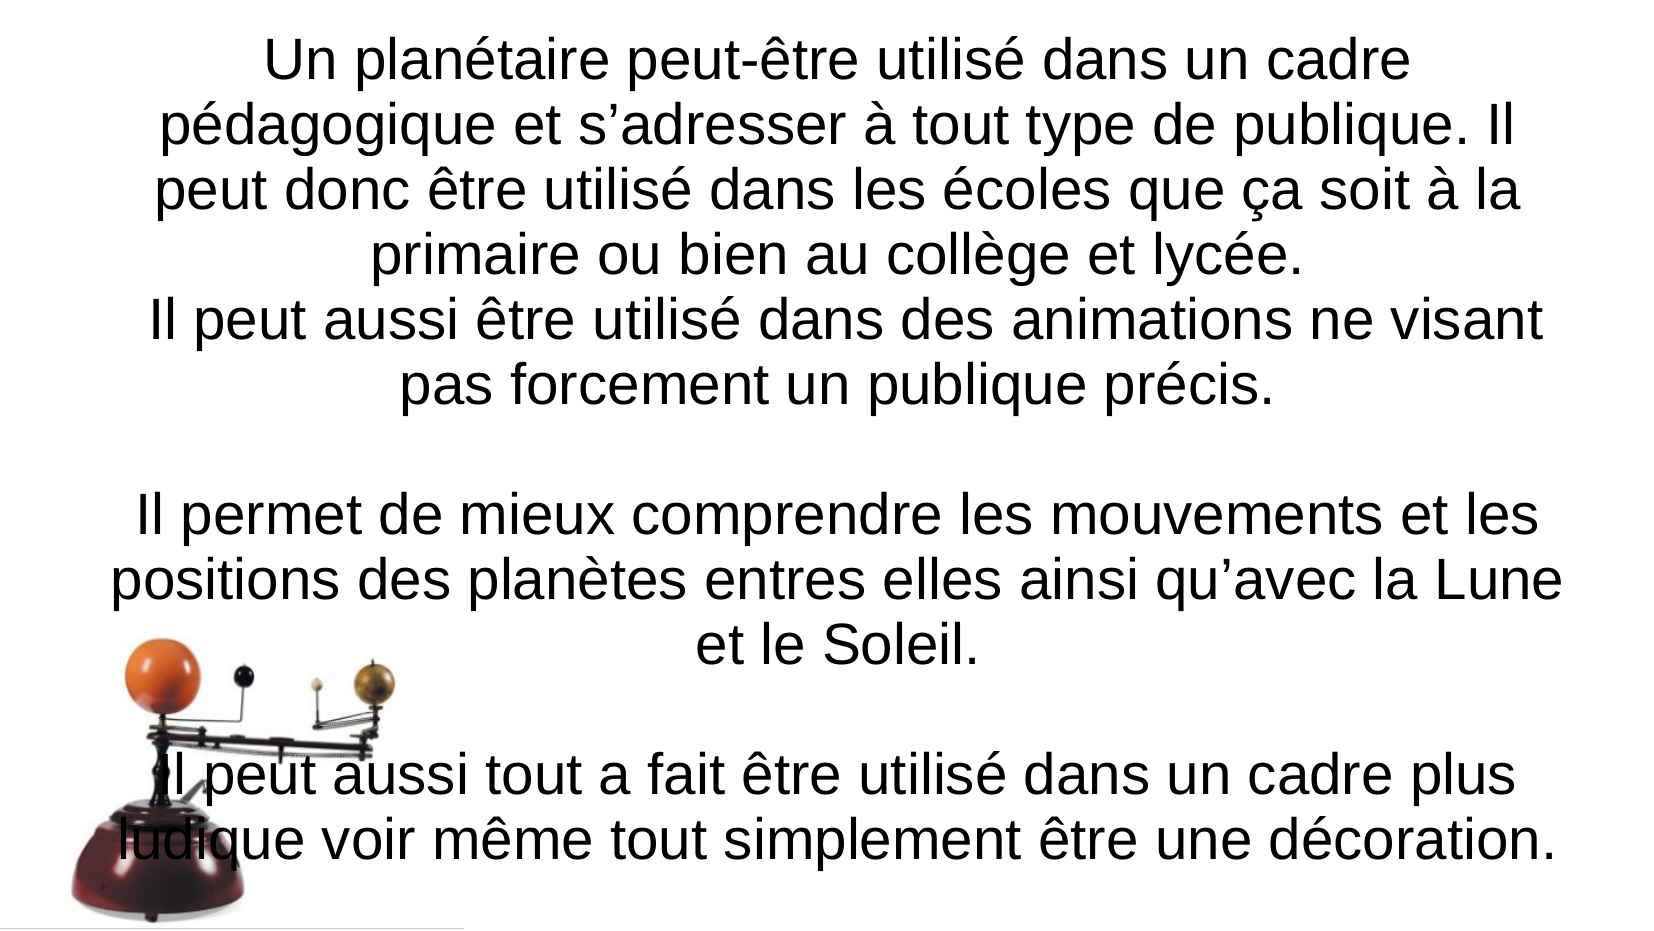

# Un planétaire peut-être utilisé dans un cadre pédagogique et s’adresser à tout type de publique. Il peut donc être utilisé dans les écoles que ça soit à la primaire ou bien au collège et lycée. Il peut aussi être utilisé dans des animations ne visant pas forcement un publique précis. Il permet de mieux comprendre les mouvements et les positions des planètes entres elles ainsi qu’avec la Lune et le Soleil. Il peut aussi tout a fait être utilisé dans un cadre plus ludique voir même tout simplement être une décoration.